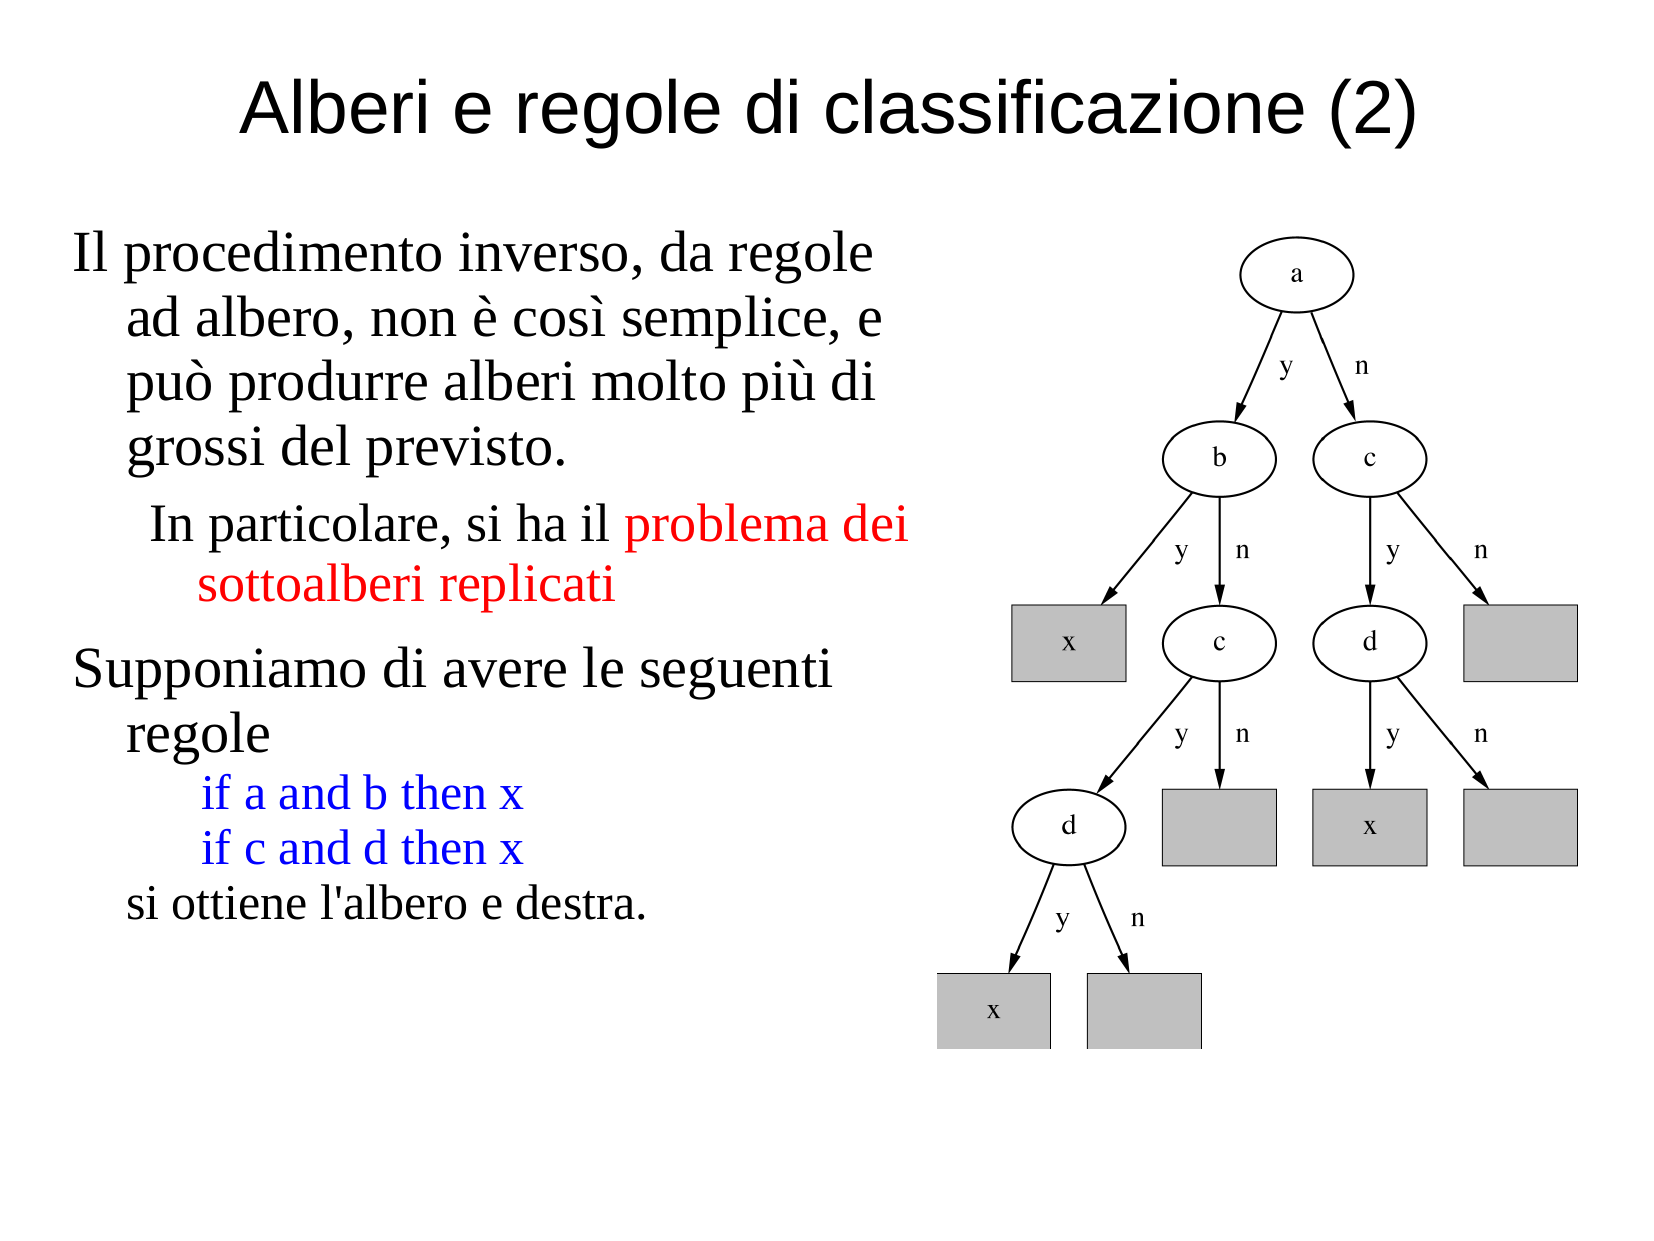

# Alberi e regole di classificazione (2)
Il procedimento inverso, da regole ad albero, non è così semplice, e può produrre alberi molto più di grossi del previsto.
In particolare, si ha il problema dei sottoalberi replicati
Supponiamo di avere le seguenti regole
	if a and b then x
	if c and d then x
si ottiene l'albero e destra.